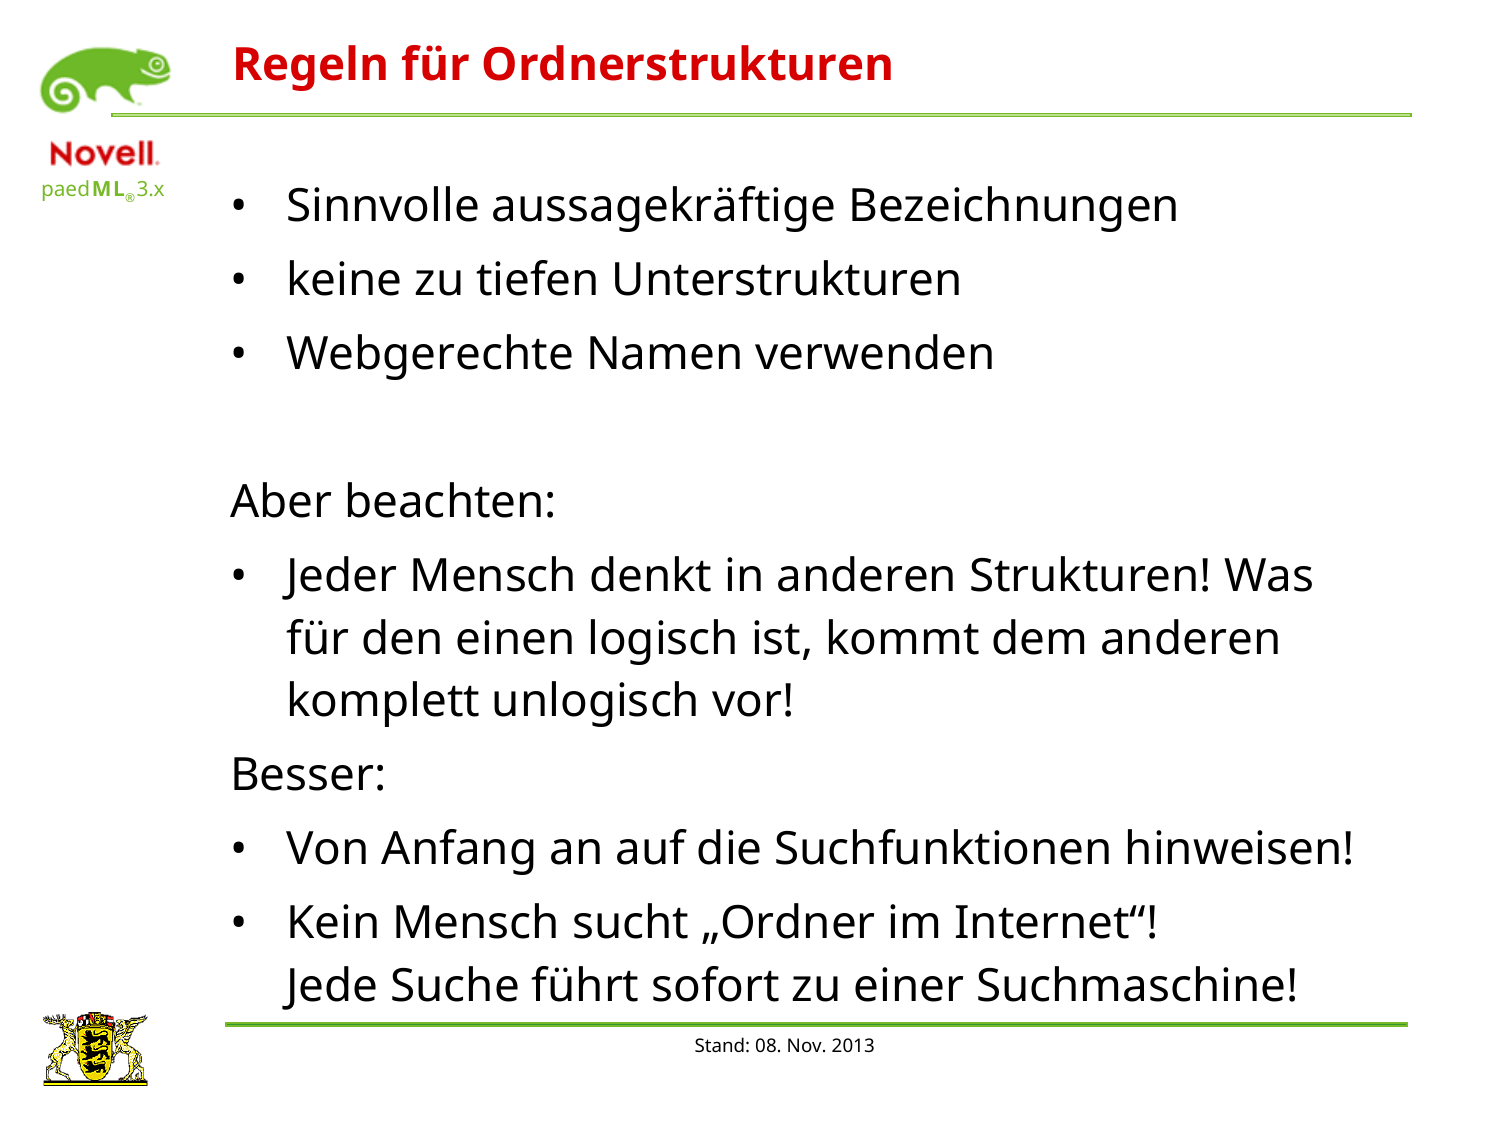

# Regeln für Ordnerstrukturen
Sinnvolle aussagekräftige Bezeichnungen
keine zu tiefen Unterstrukturen
Webgerechte Namen verwenden
Aber beachten:
Jeder Mensch denkt in anderen Strukturen! Was für den einen logisch ist, kommt dem anderen komplett unlogisch vor!
Besser:
Von Anfang an auf die Suchfunktionen hinweisen!
Kein Mensch sucht „Ordner im Internet“!
Jede Suche führt sofort zu einer Suchmaschine!
08. Nov. 2013